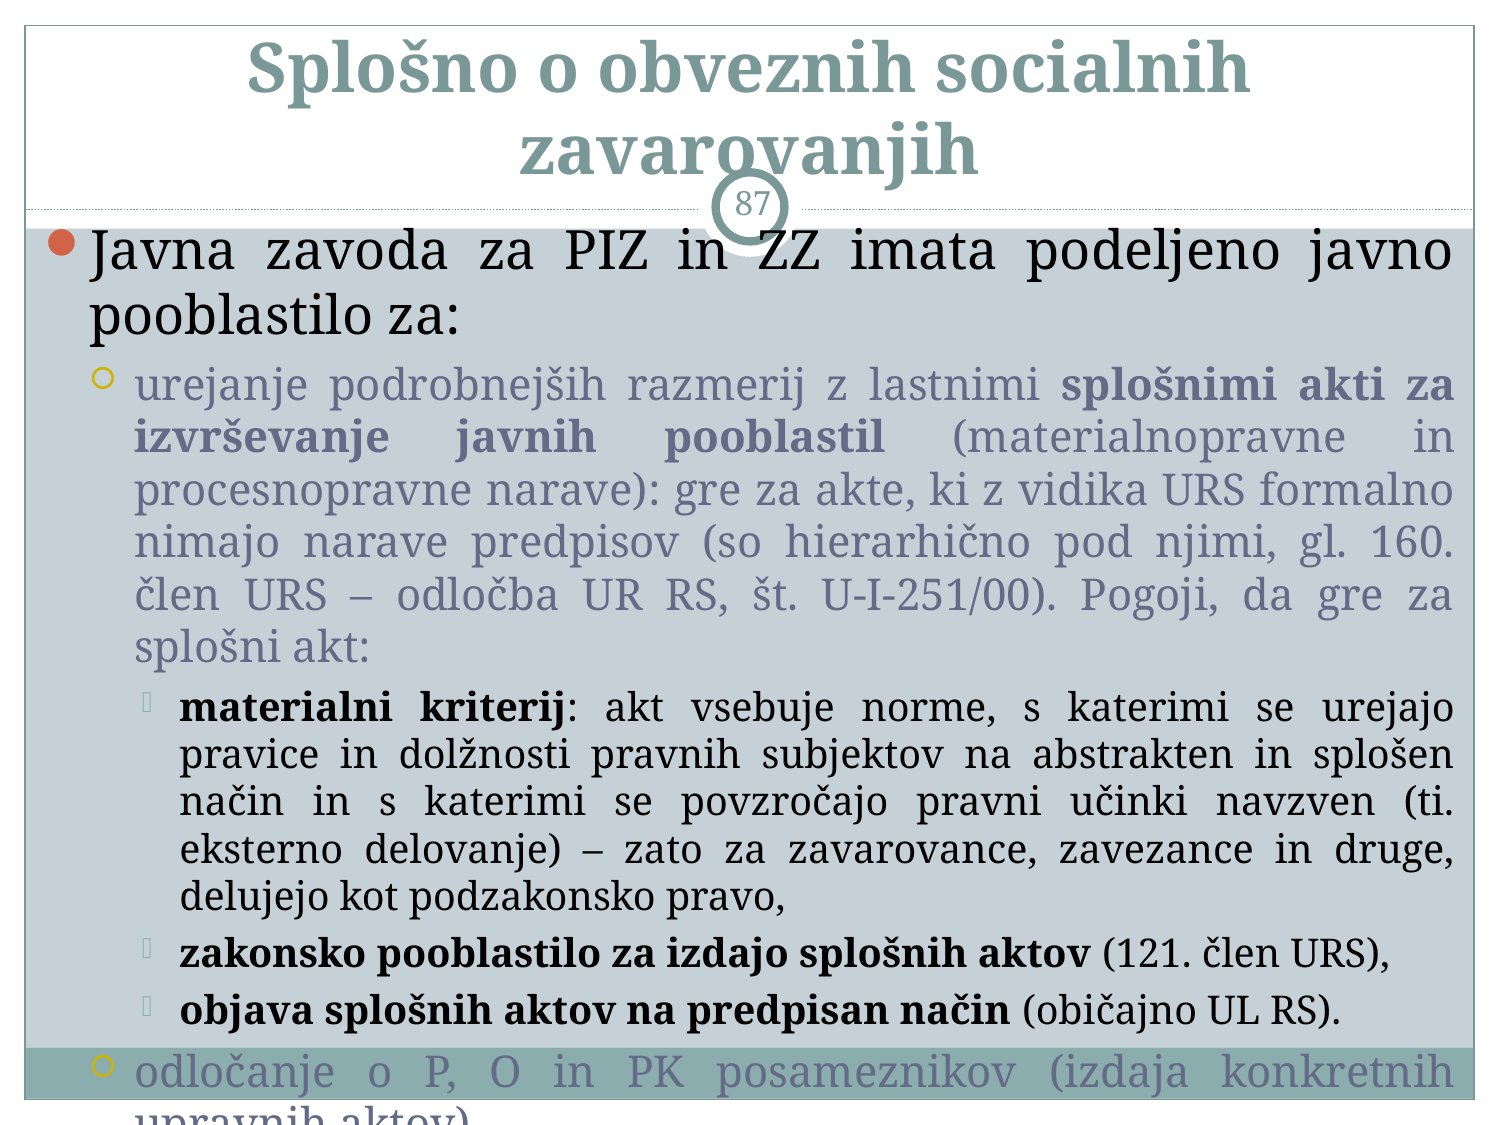

# Splošno o obveznih socialnih zavarovanjih
Javna zavoda za PIZ in ZZ imata podeljeno javno pooblastilo za:
urejanje podrobnejših razmerij z lastnimi splošnimi akti za izvrševanje javnih pooblastil (materialnopravne in procesnopravne narave): gre za akte, ki z vidika URS formalno nimajo narave predpisov (so hierarhično pod njimi, gl. 160. člen URS – odločba UR RS, št. U-I-251/00). Pogoji, da gre za splošni akt:
materialni kriterij: akt vsebuje norme, s katerimi se urejajo pravice in dolžnosti pravnih subjektov na abstrakten in splošen način in s katerimi se povzročajo pravni učinki navzven (ti. eksterno delovanje) – zato za zavarovance, zavezance in druge, delujejo kot podzakonsko pravo,
zakonsko pooblastilo za izdajo splošnih aktov (121. člen URS),
objava splošnih aktov na predpisan način (običajno UL RS).
odločanje o P, O in PK posameznikov (izdaja konkretnih upravnih aktov).